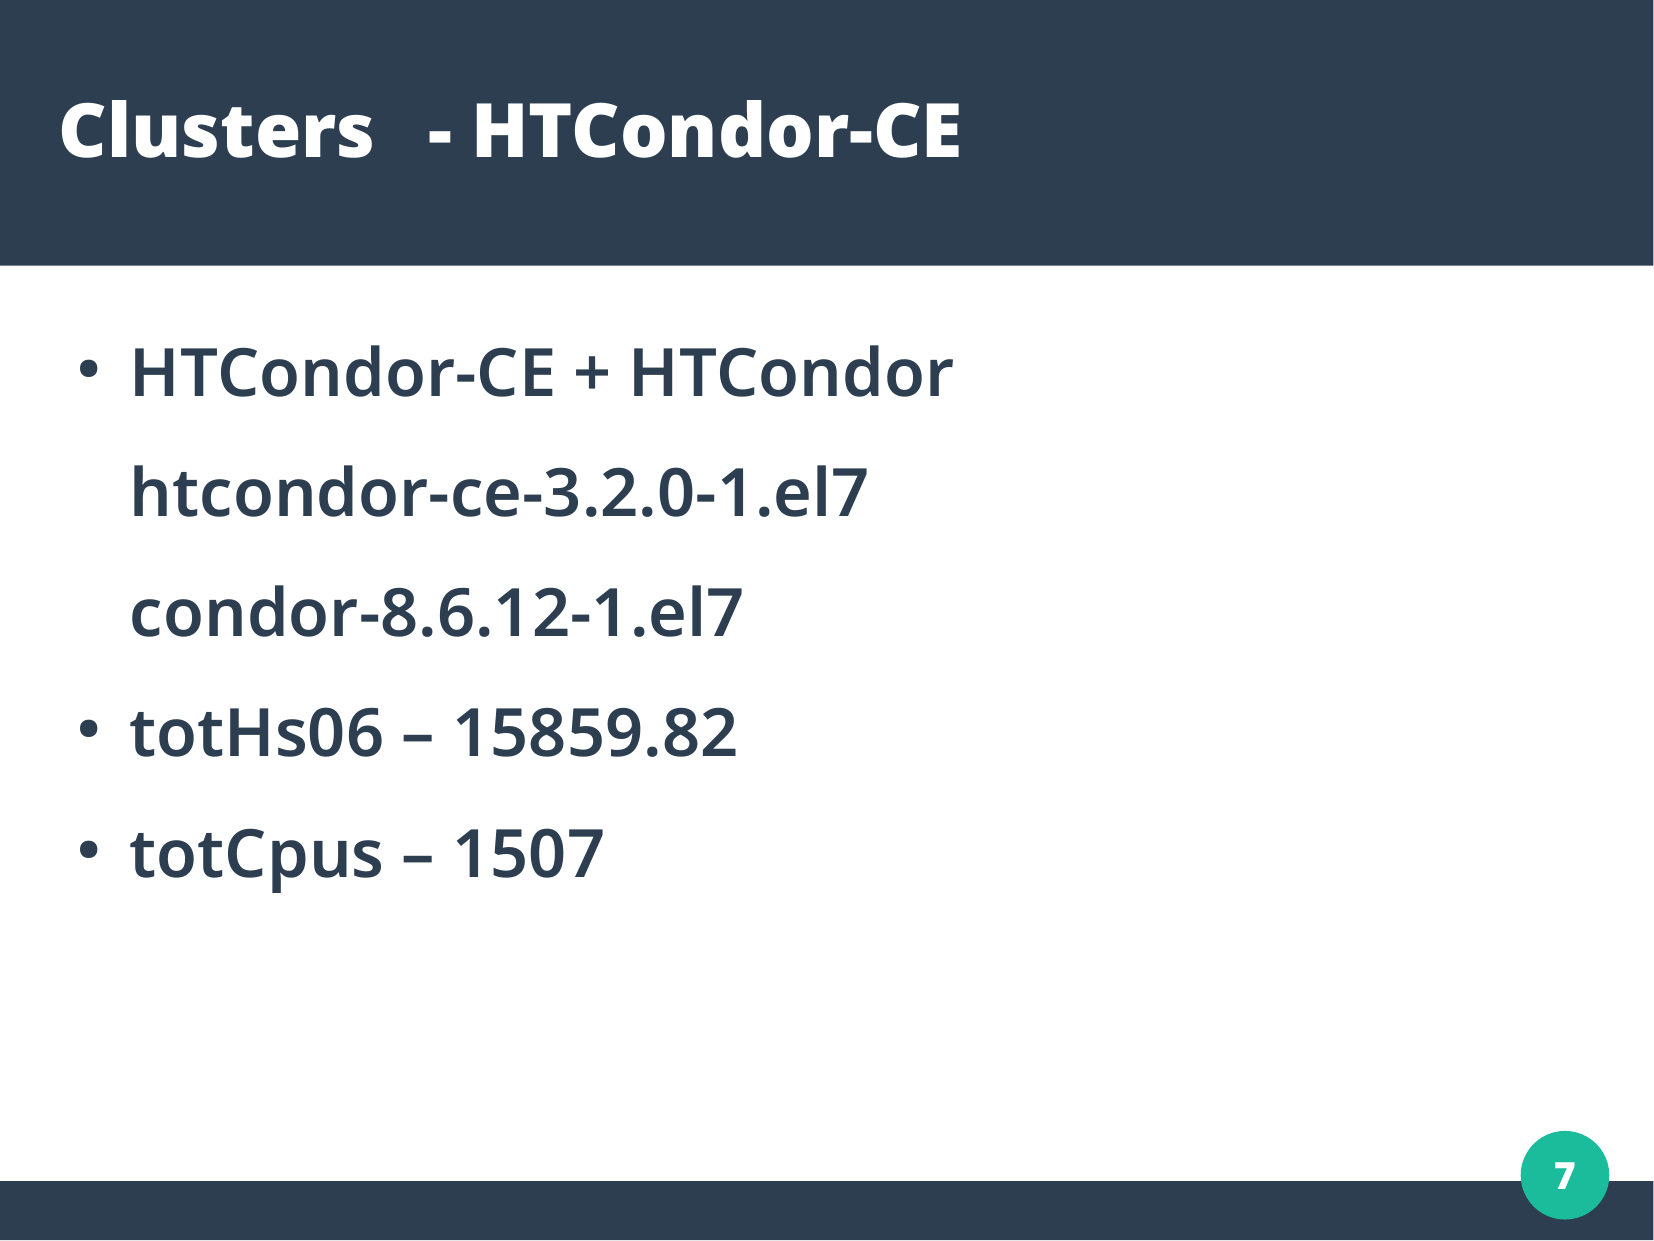

# Clusters	- HTCondor-CE
HTCondor-CE + HTCondor
htcondor-ce-3.2.0-1.el7
condor-8.6.12-1.el7
totHs06 – 15859.82
totCpus – 1507
7